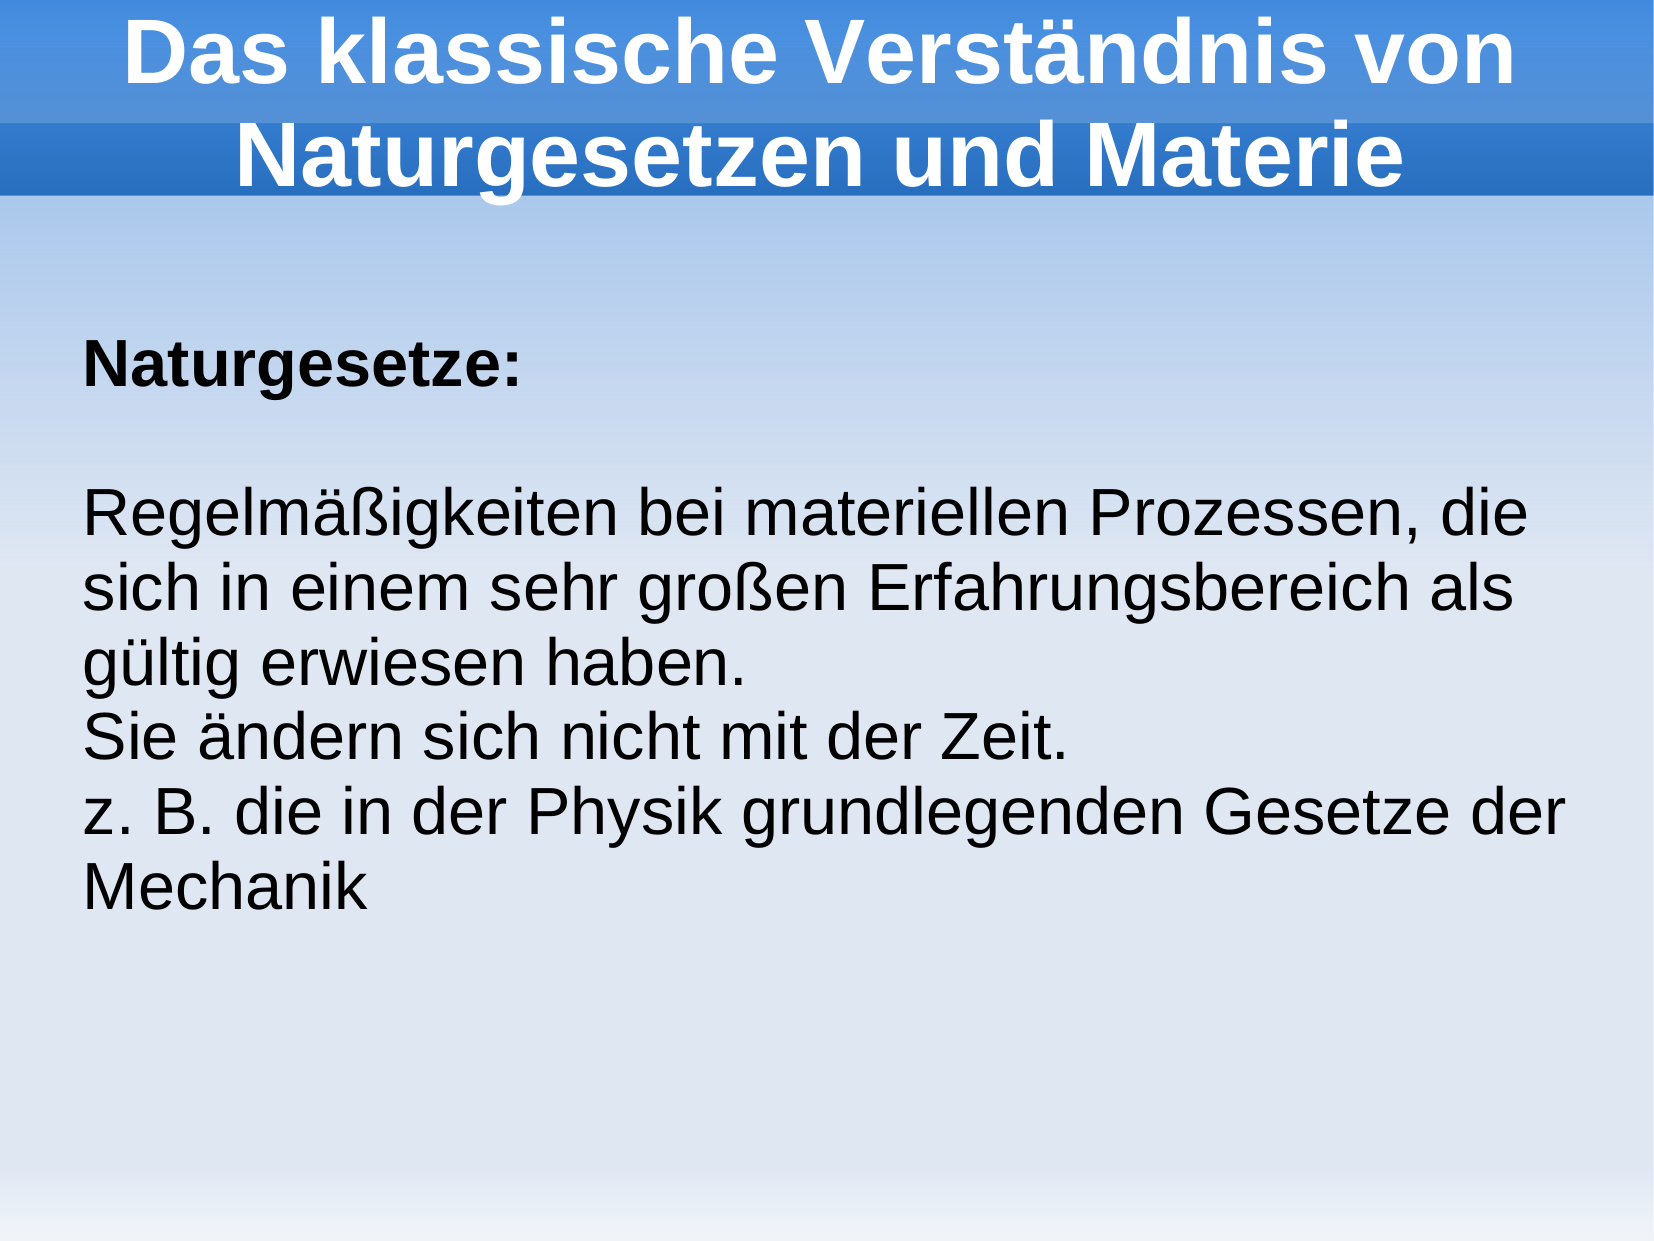

# Das klassische Verständnis von Naturgesetzen und Materie
Naturgesetze:
Regelmäßigkeiten bei materiellen Prozessen, die sich in einem sehr großen Erfahrungsbereich als gültig erwiesen haben.
Sie ändern sich nicht mit der Zeit.
z. B. die in der Physik grundlegenden Gesetze der Mechanik